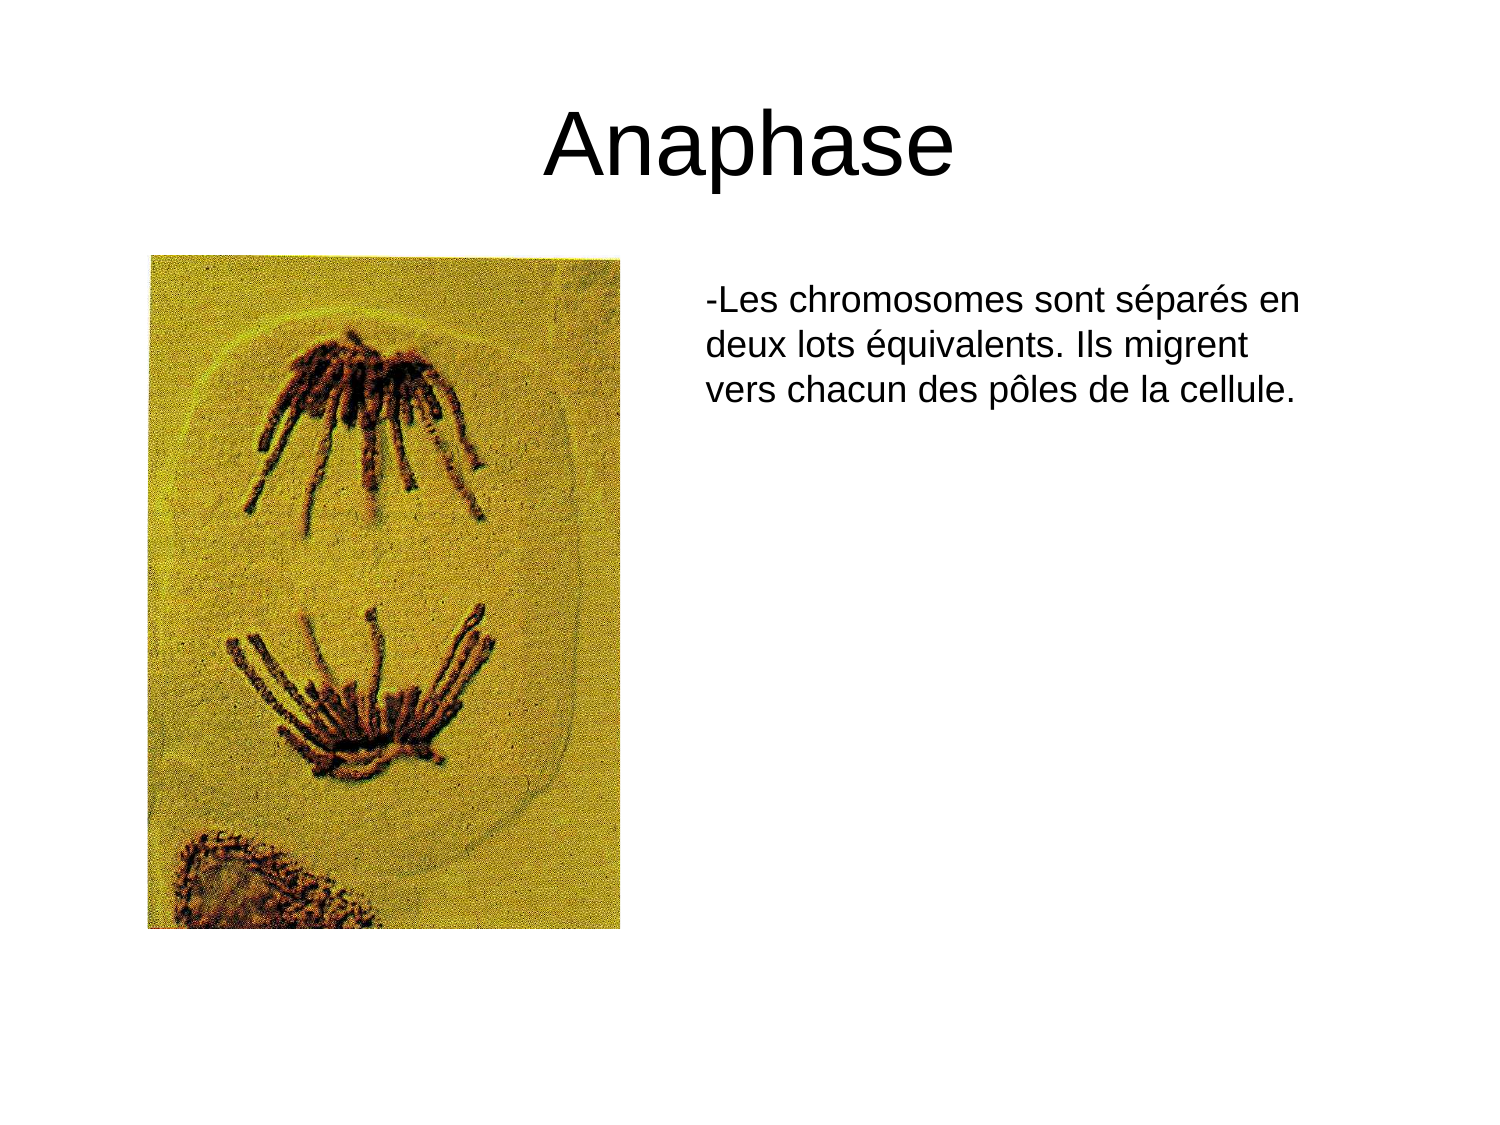

# Anaphase
-Les chromosomes sont séparés en deux lots équivalents. Ils migrent vers chacun des pôles de la cellule.